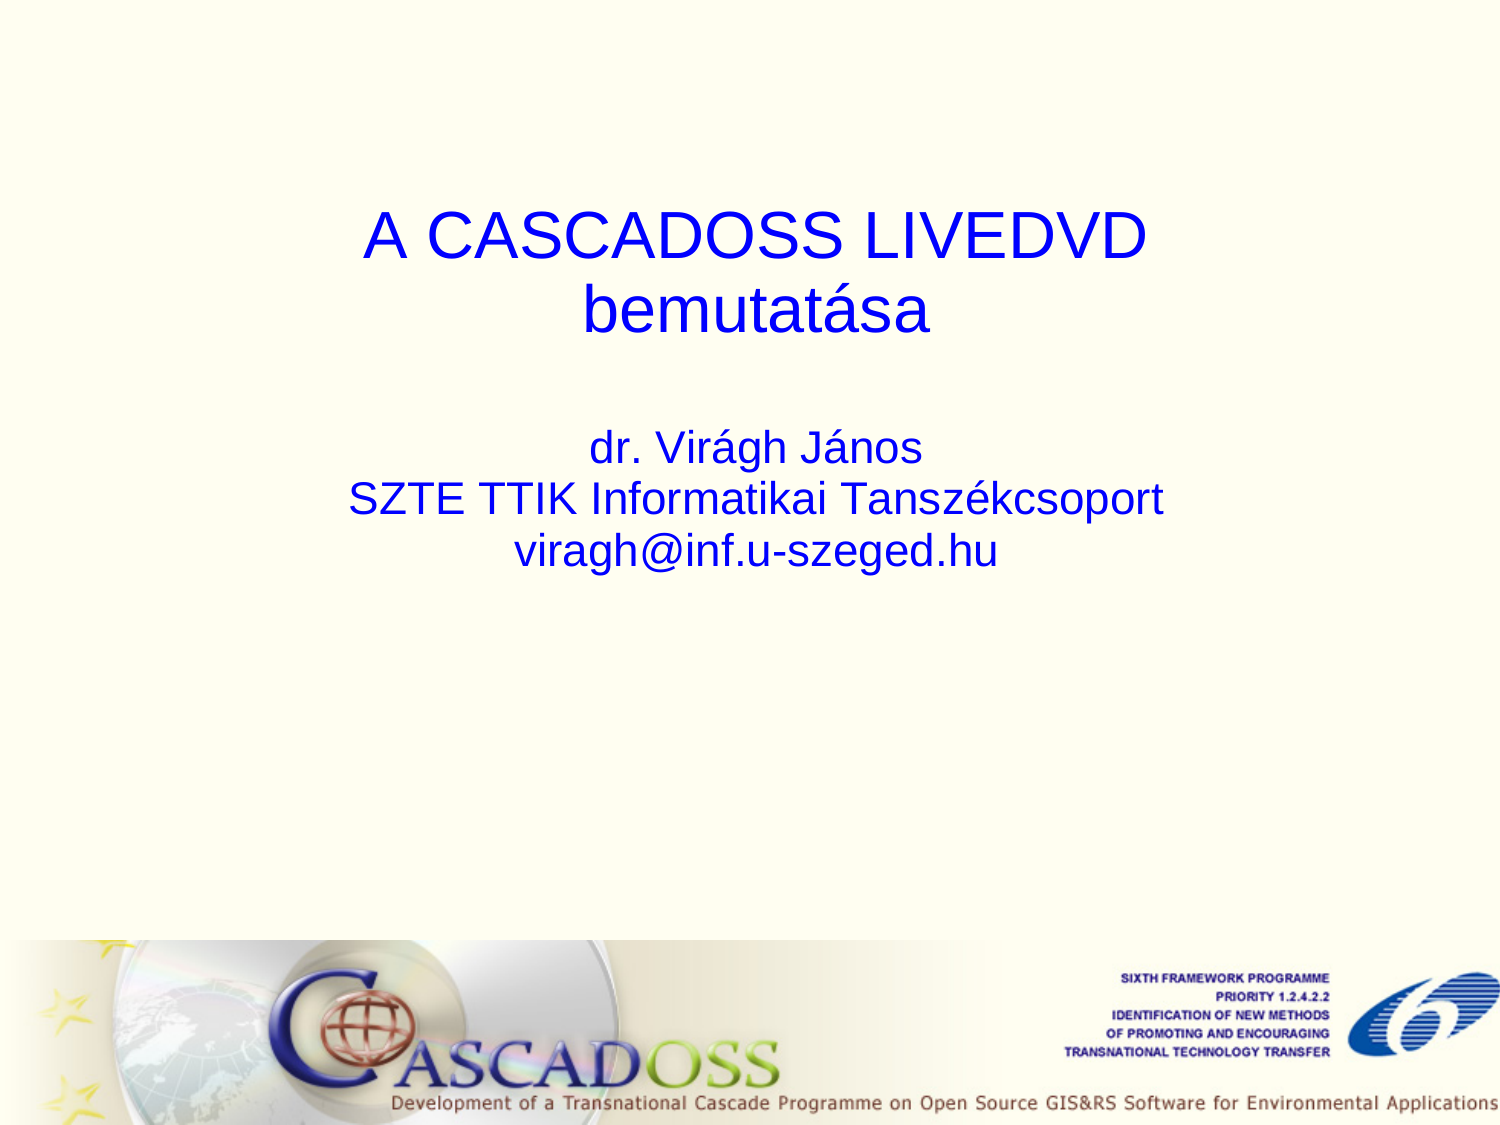

# A CASCADOSS LIVEDVD bemutatása dr. Virágh János SZTE TTIK Informatikai Tanszékcsoport viragh@inf.u-szeged.hu